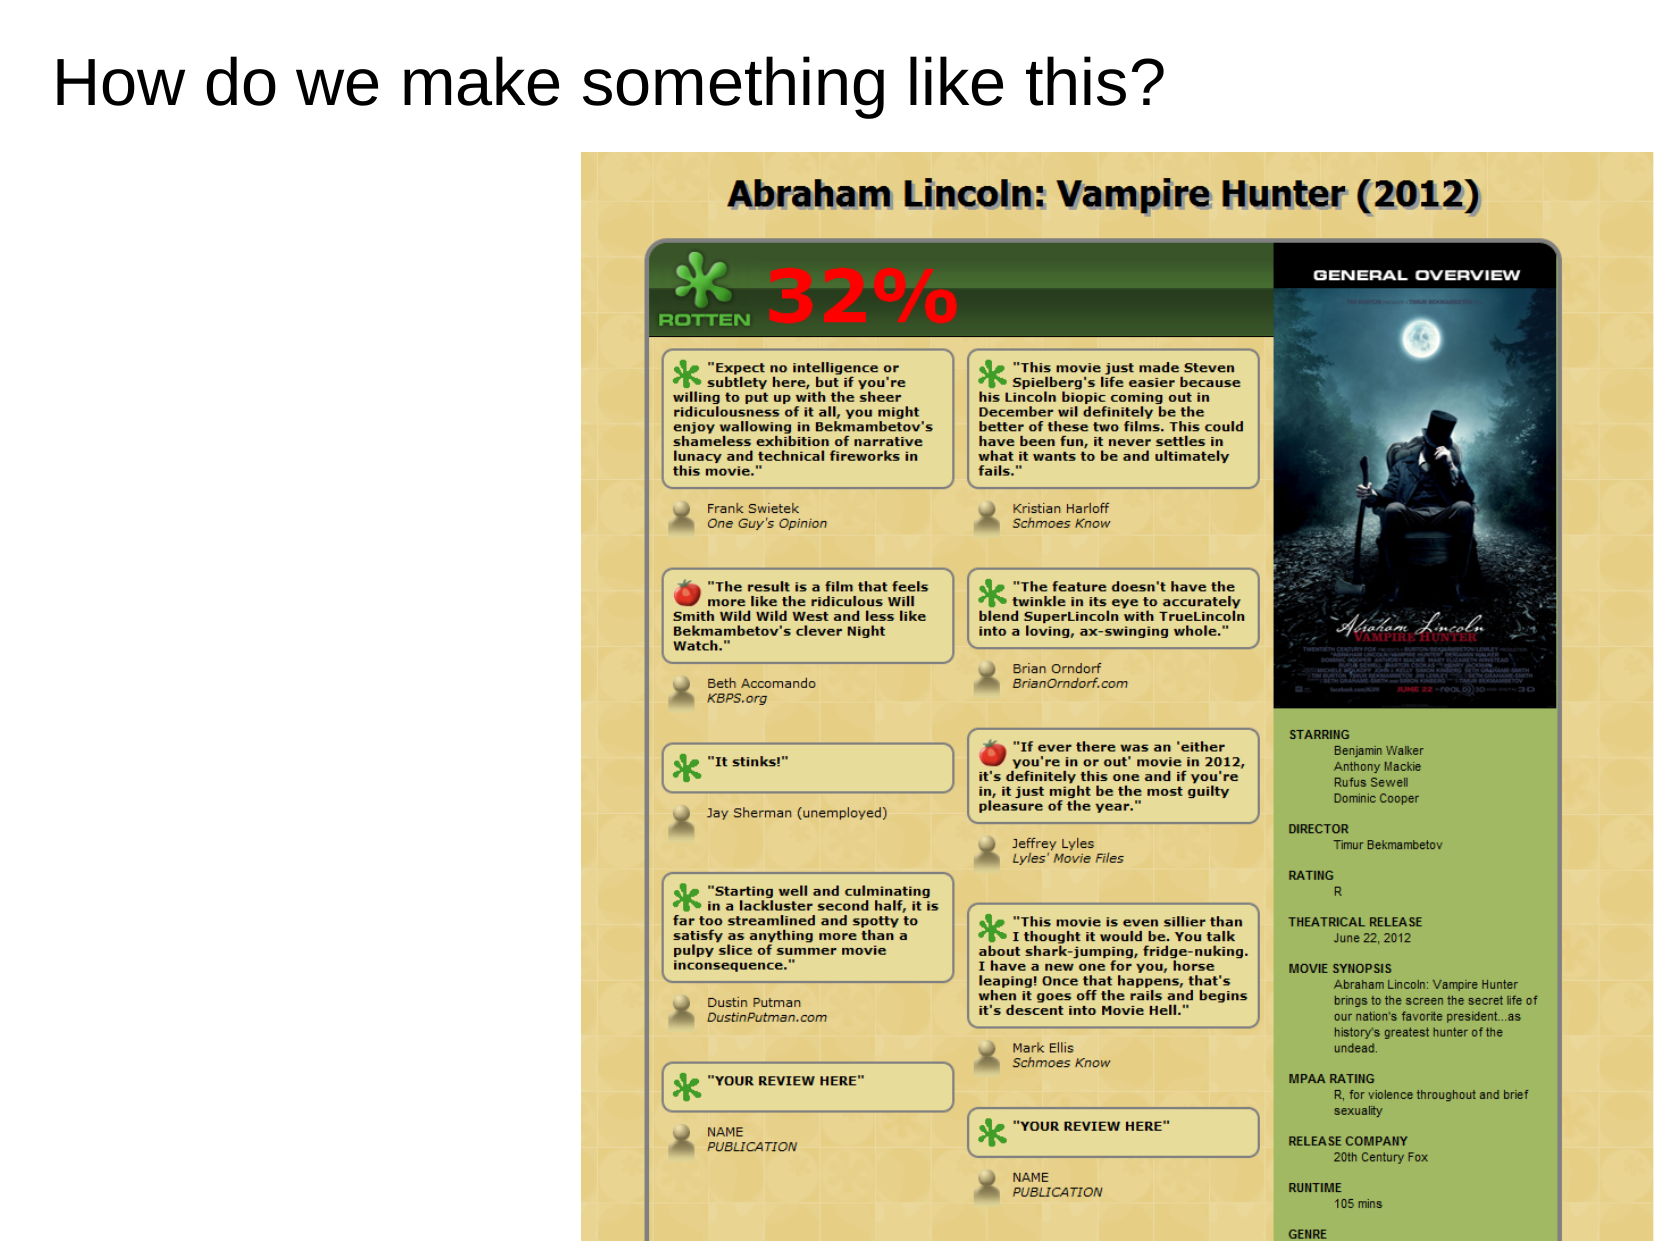

How do we make something like this?